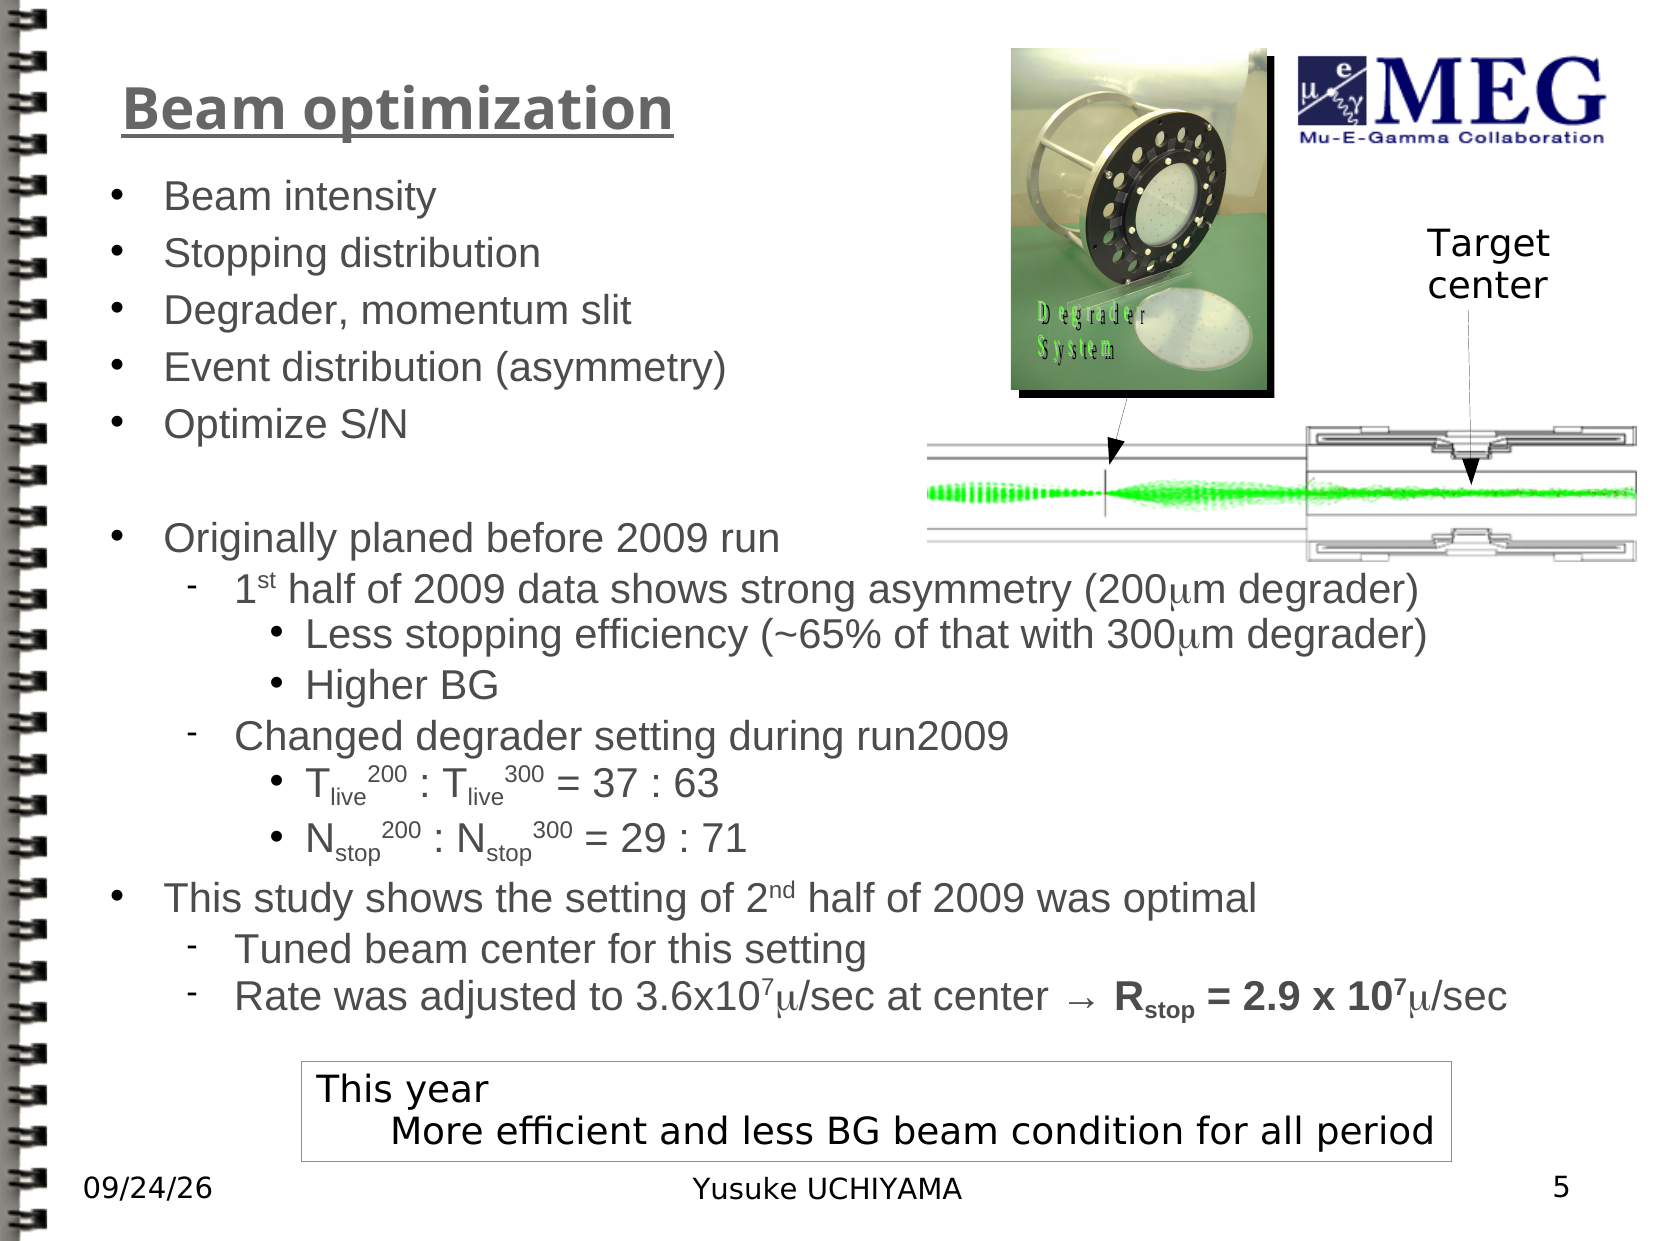

# Beam optimization
Beam intensity
Stopping distribution
Degrader, momentum slit
Event distribution (asymmetry)
Optimize S/N
Originally planed before 2009 run
1st half of 2009 data shows strong asymmetry (200mm degrader)
Less stopping efficiency (~65% of that with 300mm degrader)
Higher BG
Changed degrader setting during run2009
Tlive200 : Tlive300 = 37 : 63
Nstop200 : Nstop300 = 29 : 71
This study shows the setting of 2nd half of 2009 was optimal
Tuned beam center for this setting
Rate was adjusted to 3.6x107m/sec at center → Rstop = 2.9 x 107m/sec
Target
center
This year
	More efficient and less BG beam condition for all period
5
Yusuke UCHIYAMA